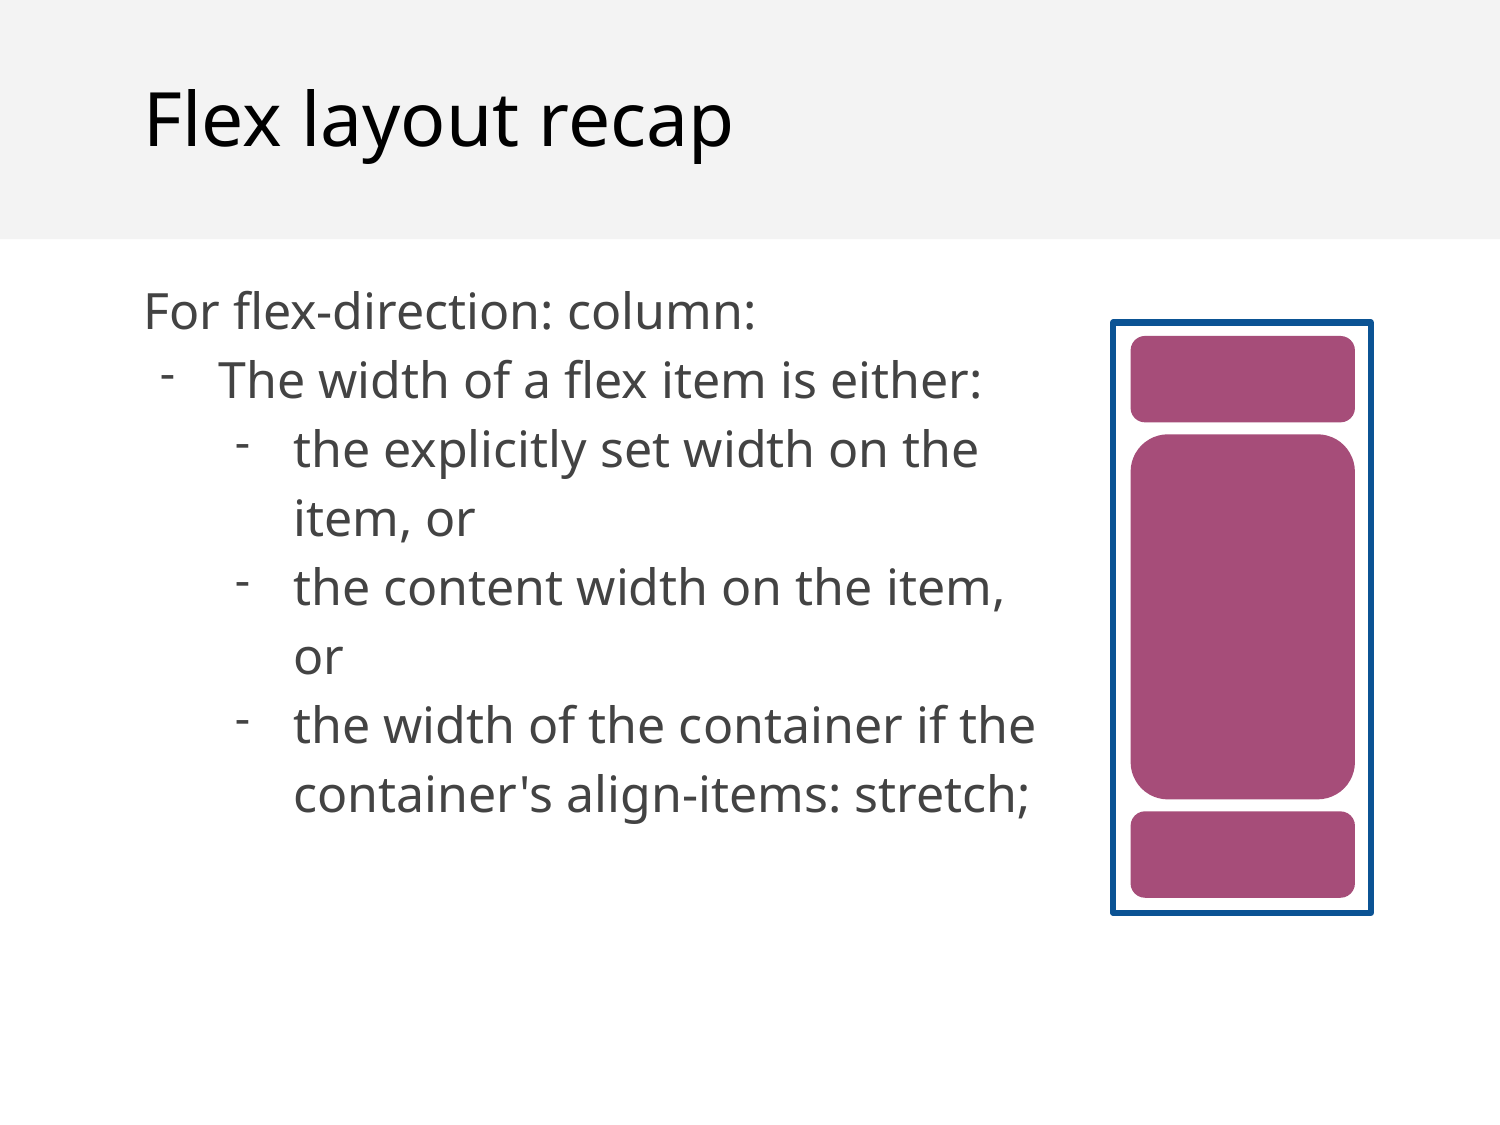

# Flex layout recap
For flex-direction: column:
The width of a flex item is either:
the explicitly set width on the item, or
the content width on the item,
or
the width of the container if the container's align-items: stretch;